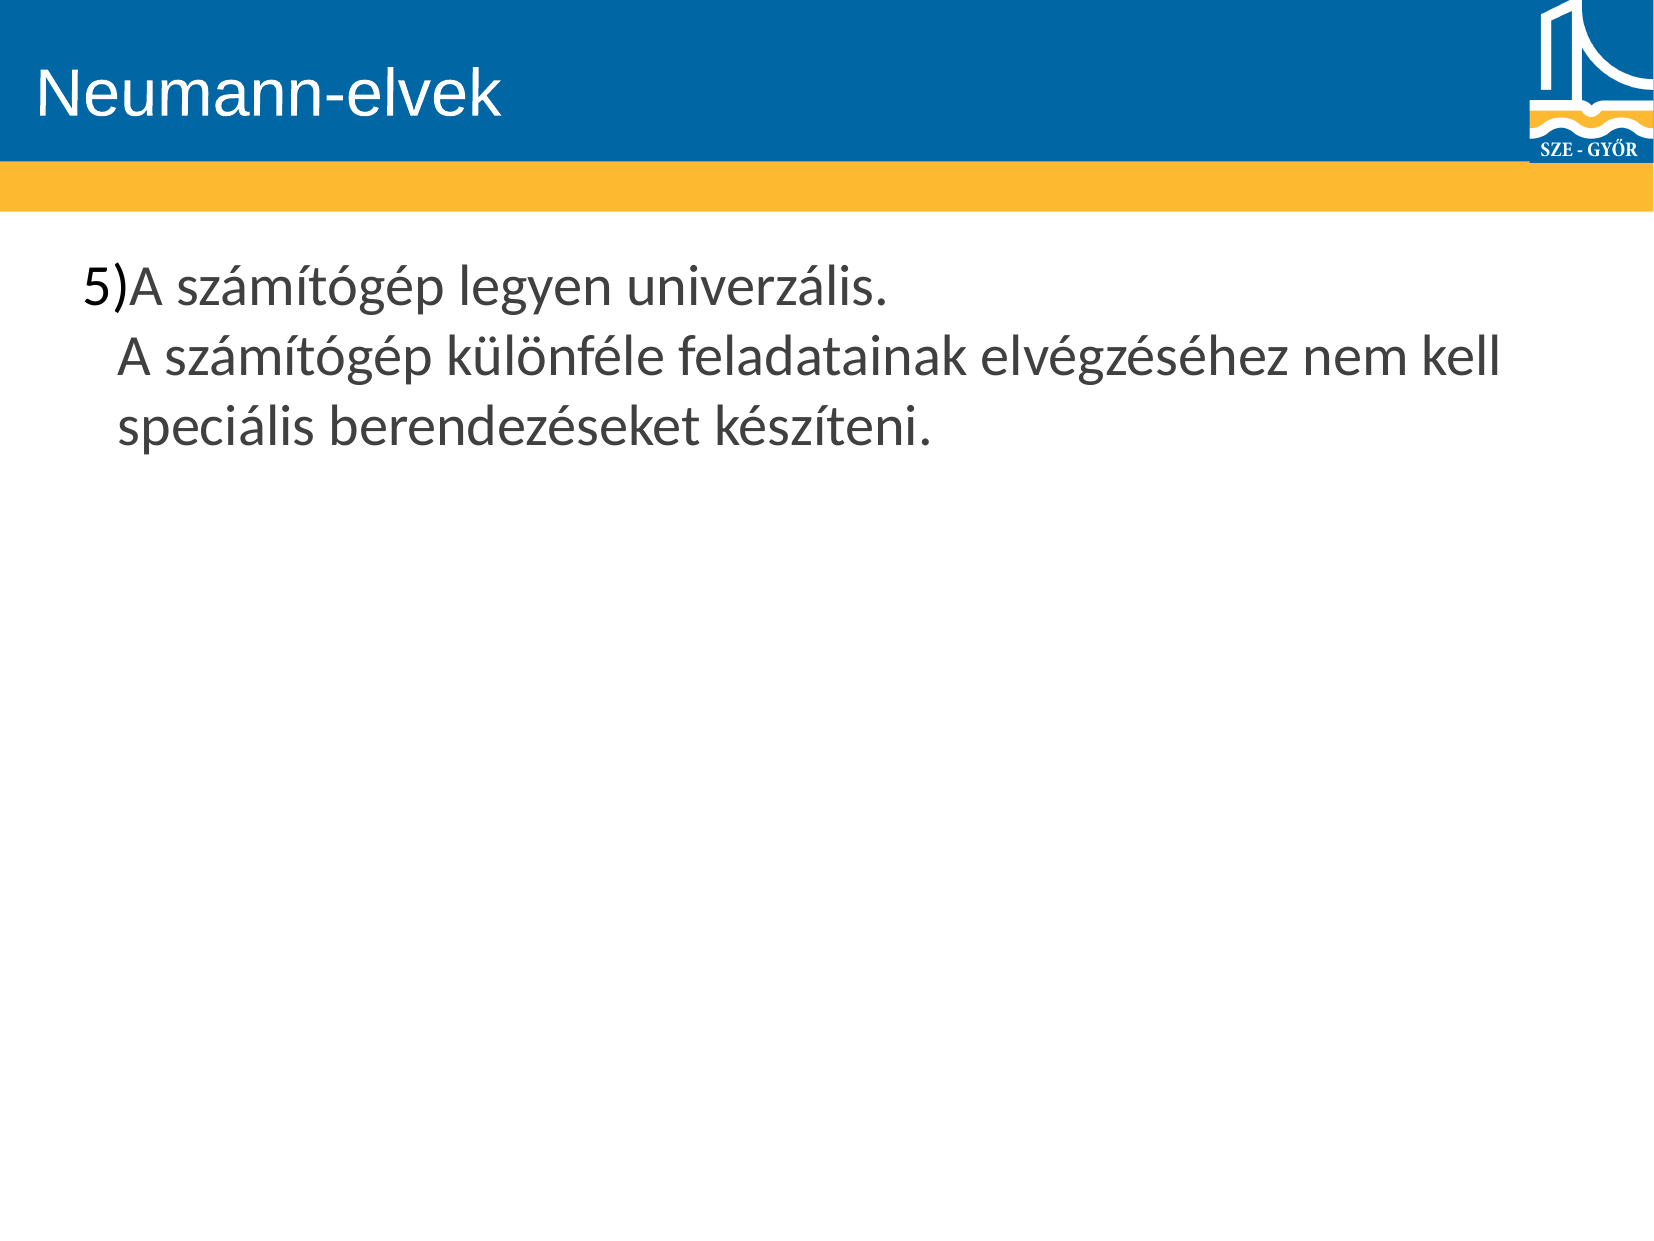

Neumann-elvek
A számítógép legyen univerzális.
A számítógép különféle feladatainak elvégzéséhez nem kell speciális berendezéseket készíteni.